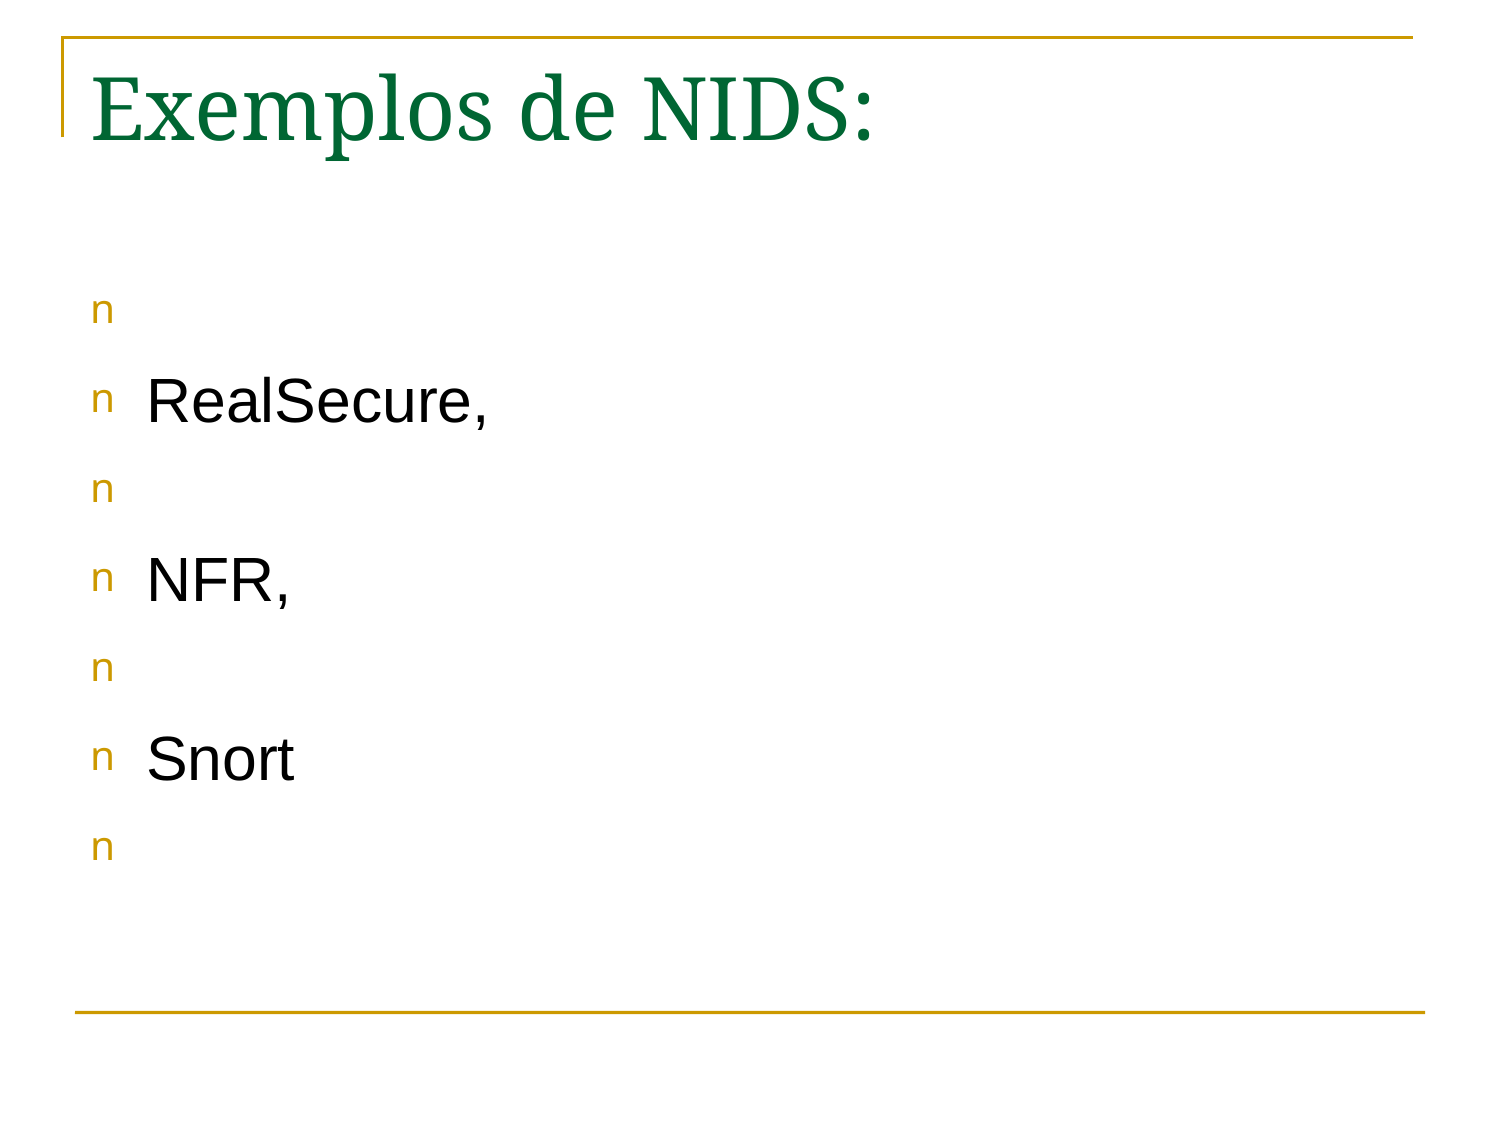

# Exemplos de NIDS:
RealSecure,
NFR,
Snort